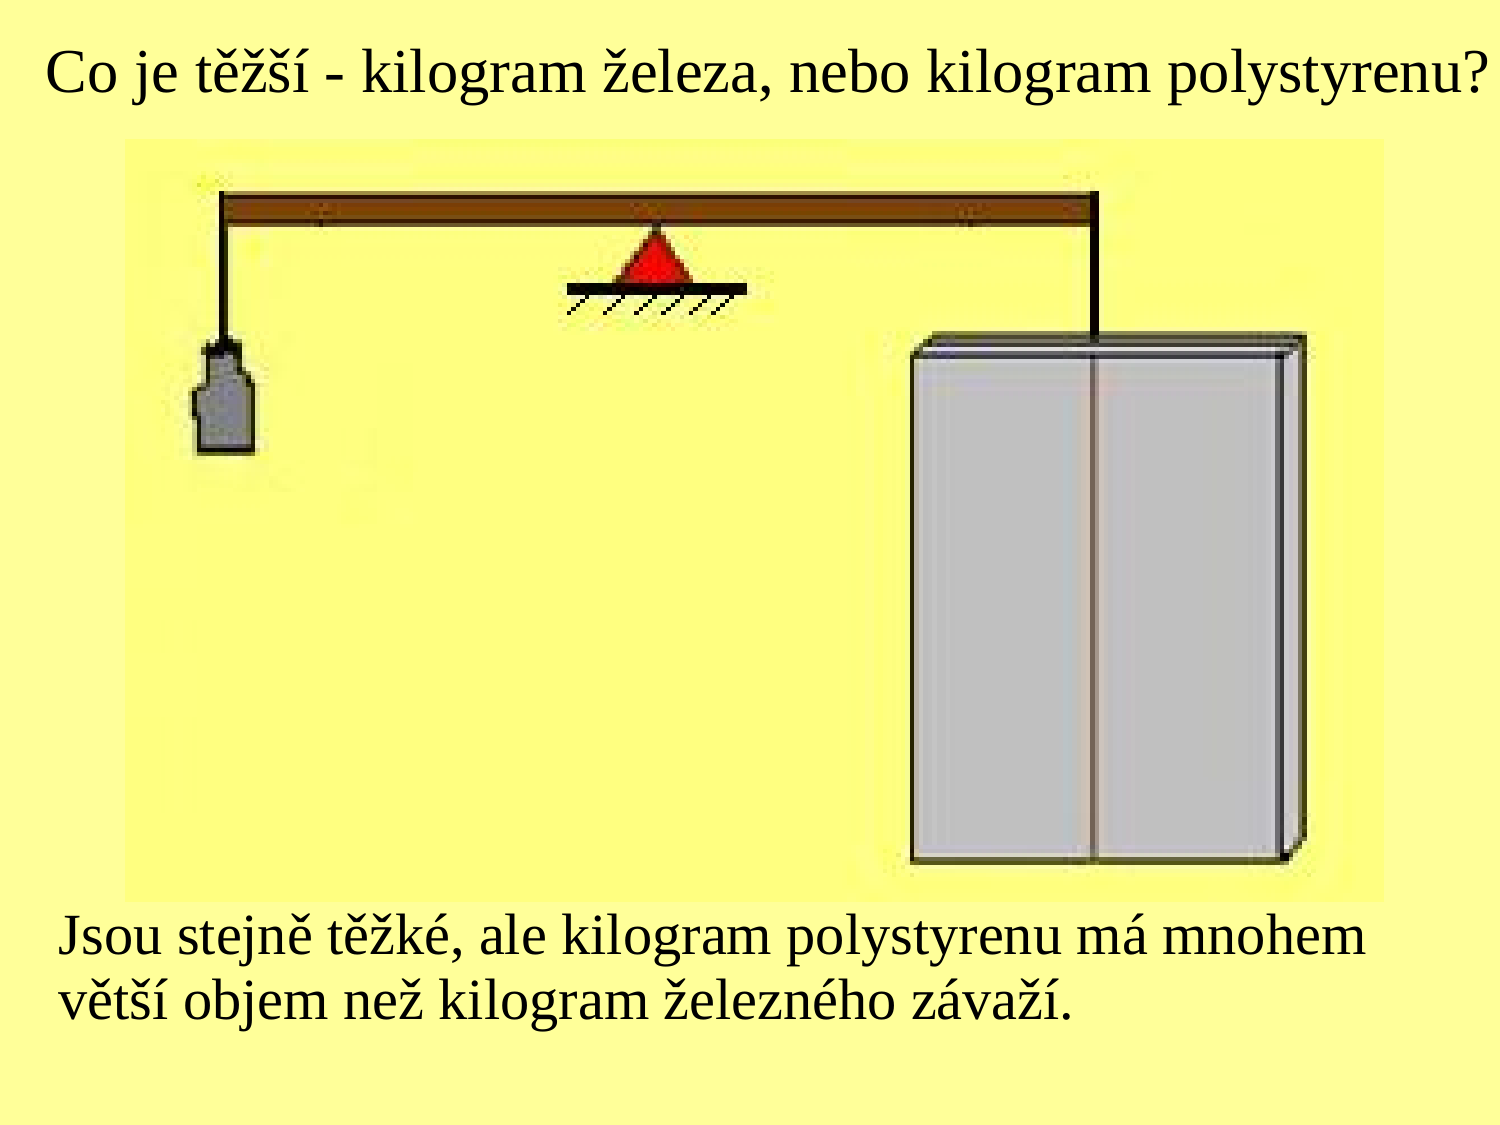

Co je těžší - kilogram železa, nebo kilogram polystyrenu?
Jsou stejně těžké, ale kilogram polystyrenu má mnohem
větší objem než kilogram železného závaží.